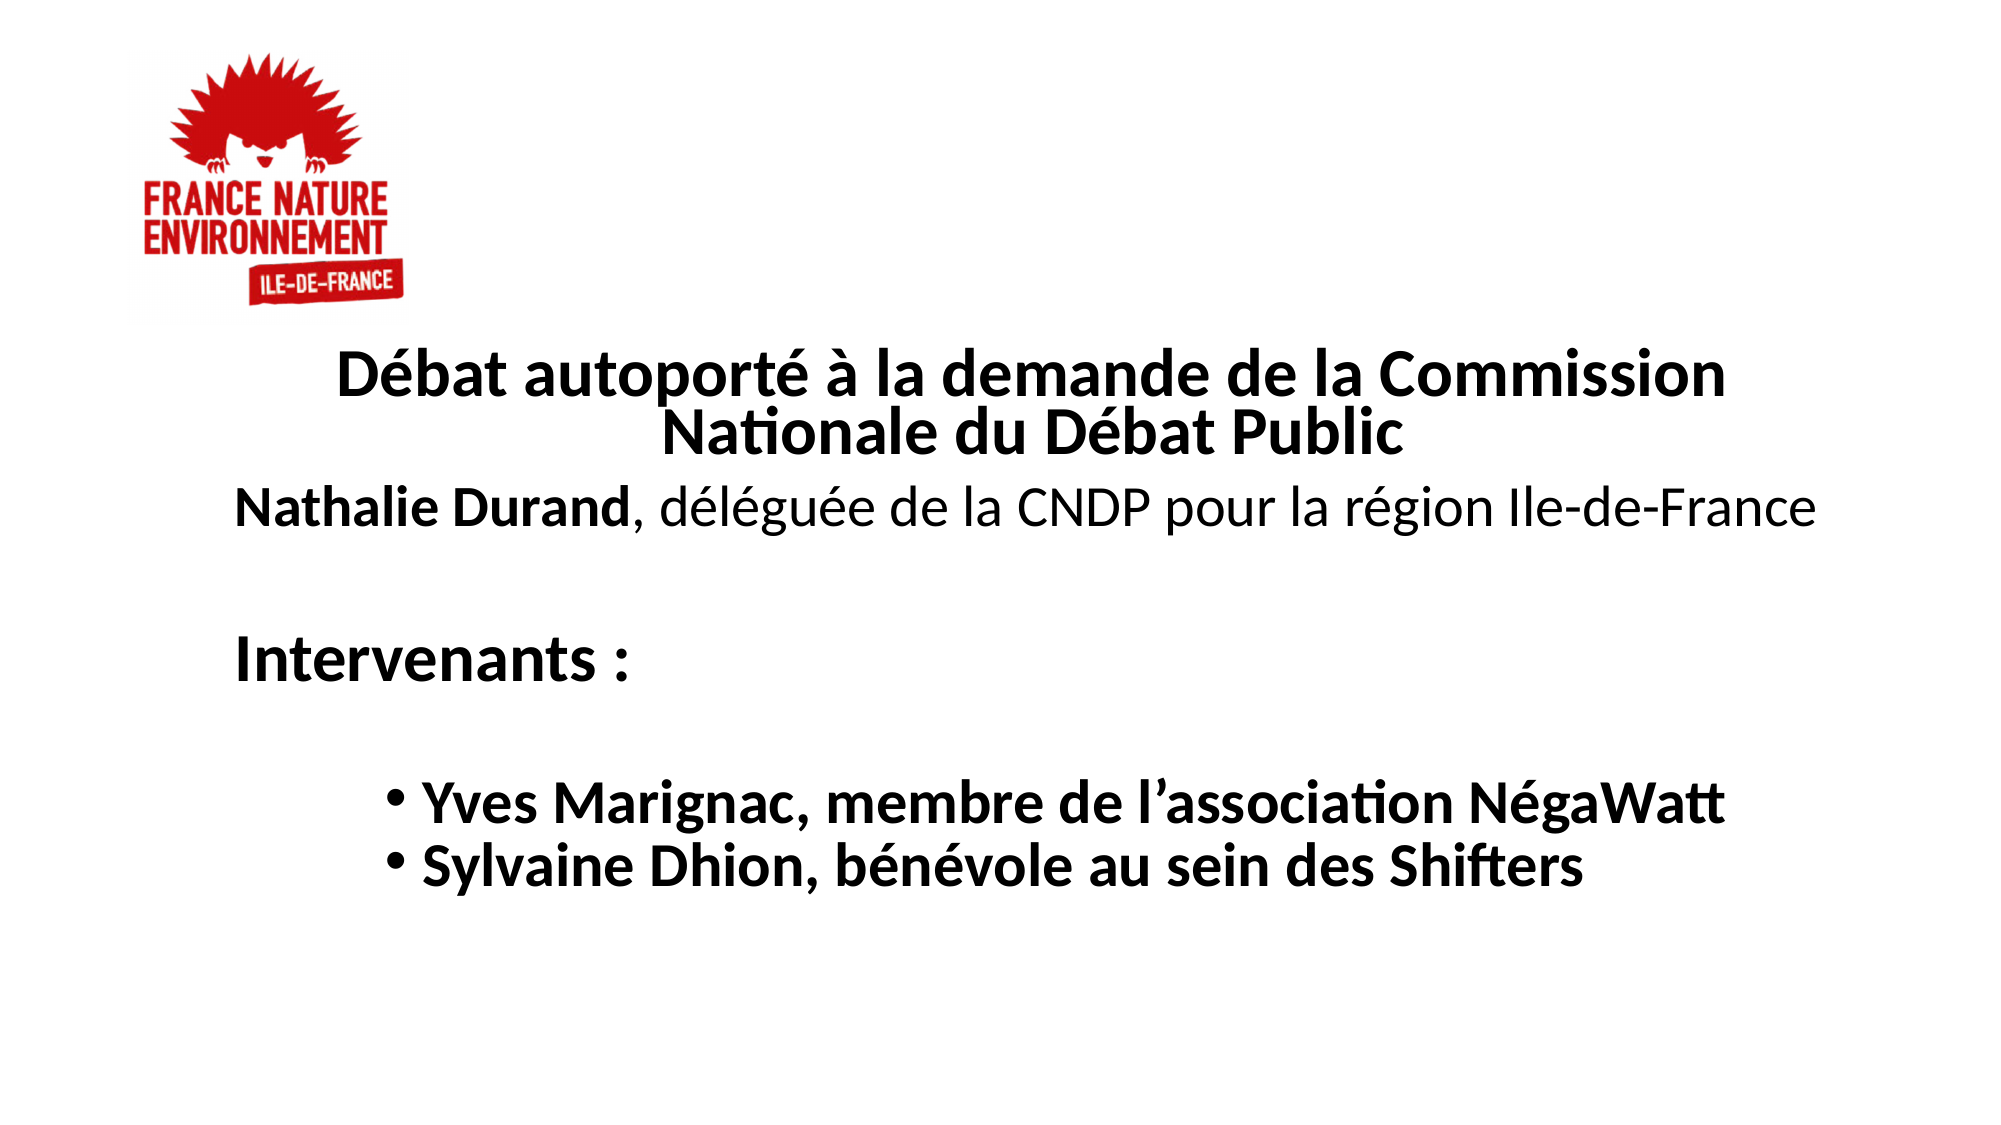

Débat autoporté à la demande de la Commission Nationale du Débat Public
Nathalie Durand, déléguée de la CNDP pour la région Ile-de-France
Intervenants :
Yves Marignac, membre de l’association NégaWatt
Sylvaine Dhion, bénévole au sein des Shifters